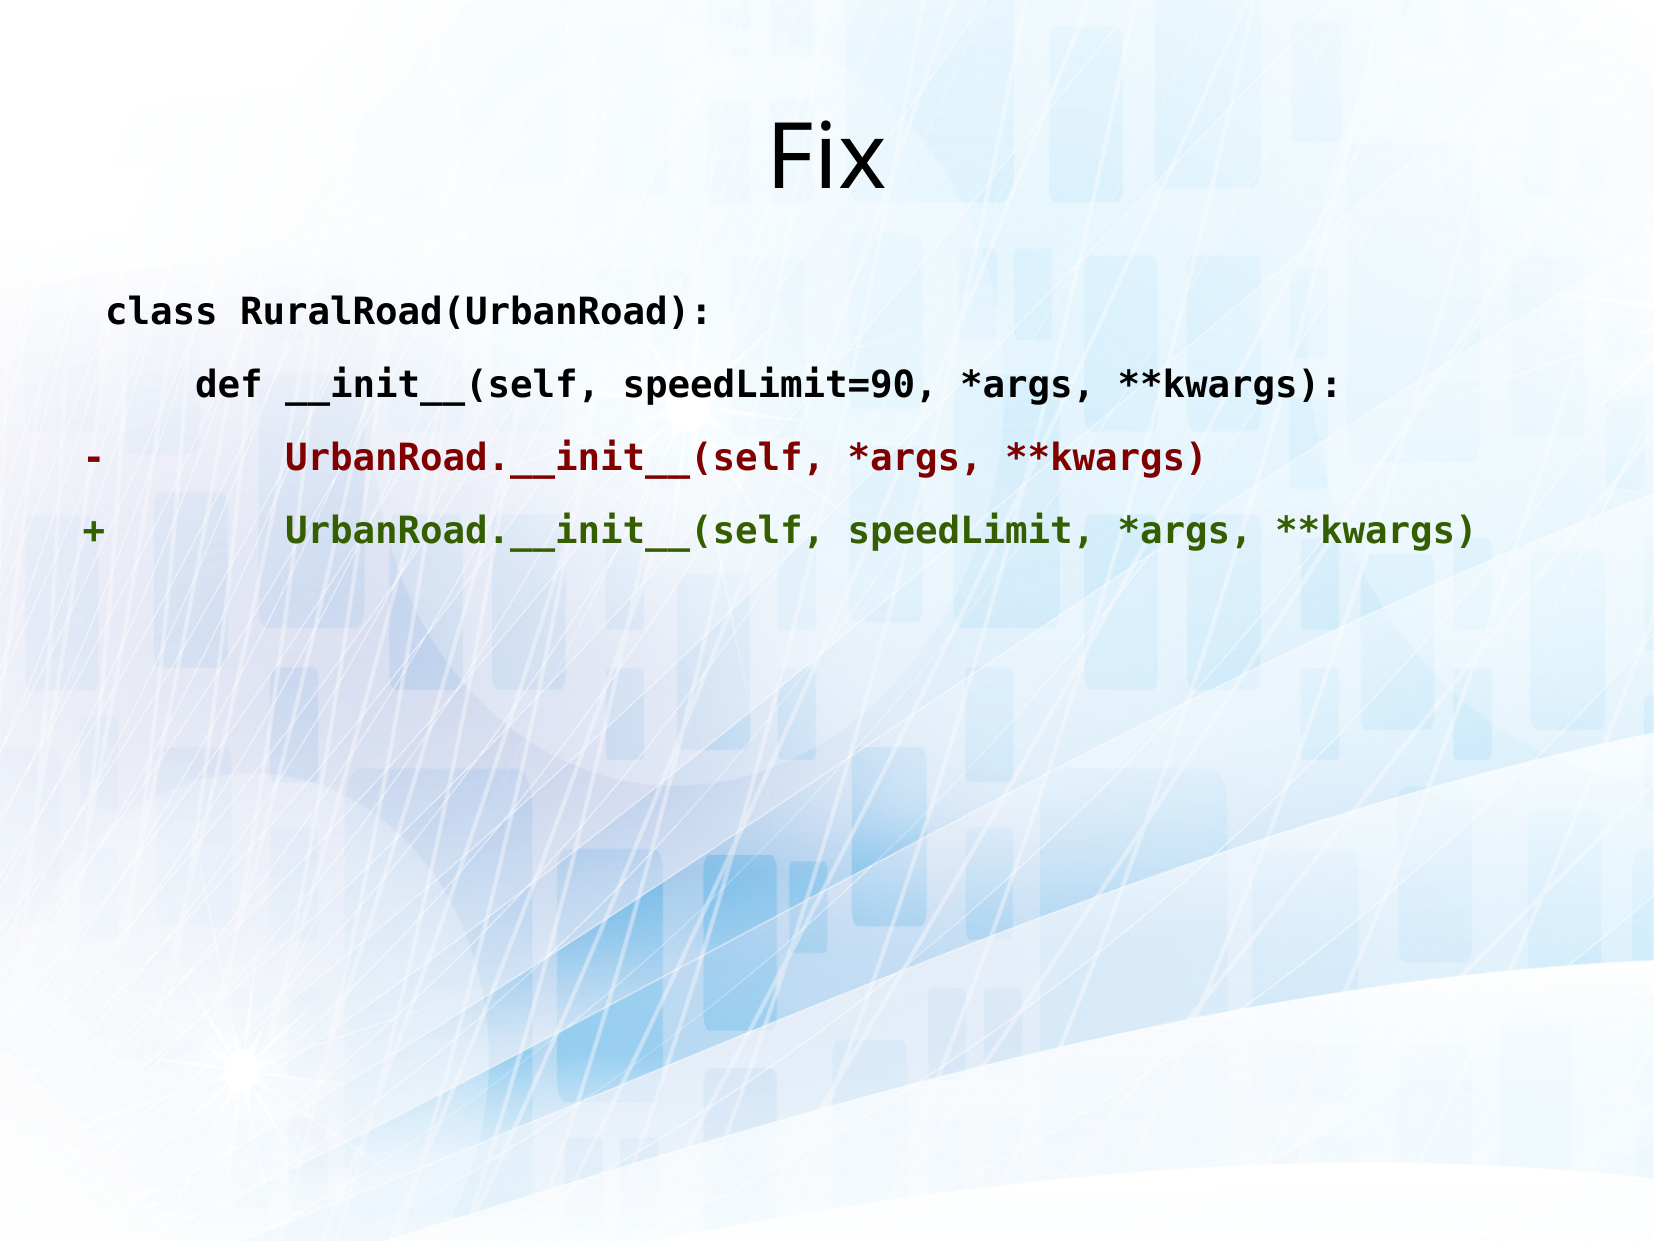

# Fix
 class RuralRoad(UrbanRoad):
 def __init__(self, speedLimit=90, *args, **kwargs):
- UrbanRoad.__init__(self, *args, **kwargs)
+ UrbanRoad.__init__(self, speedLimit, *args, **kwargs)